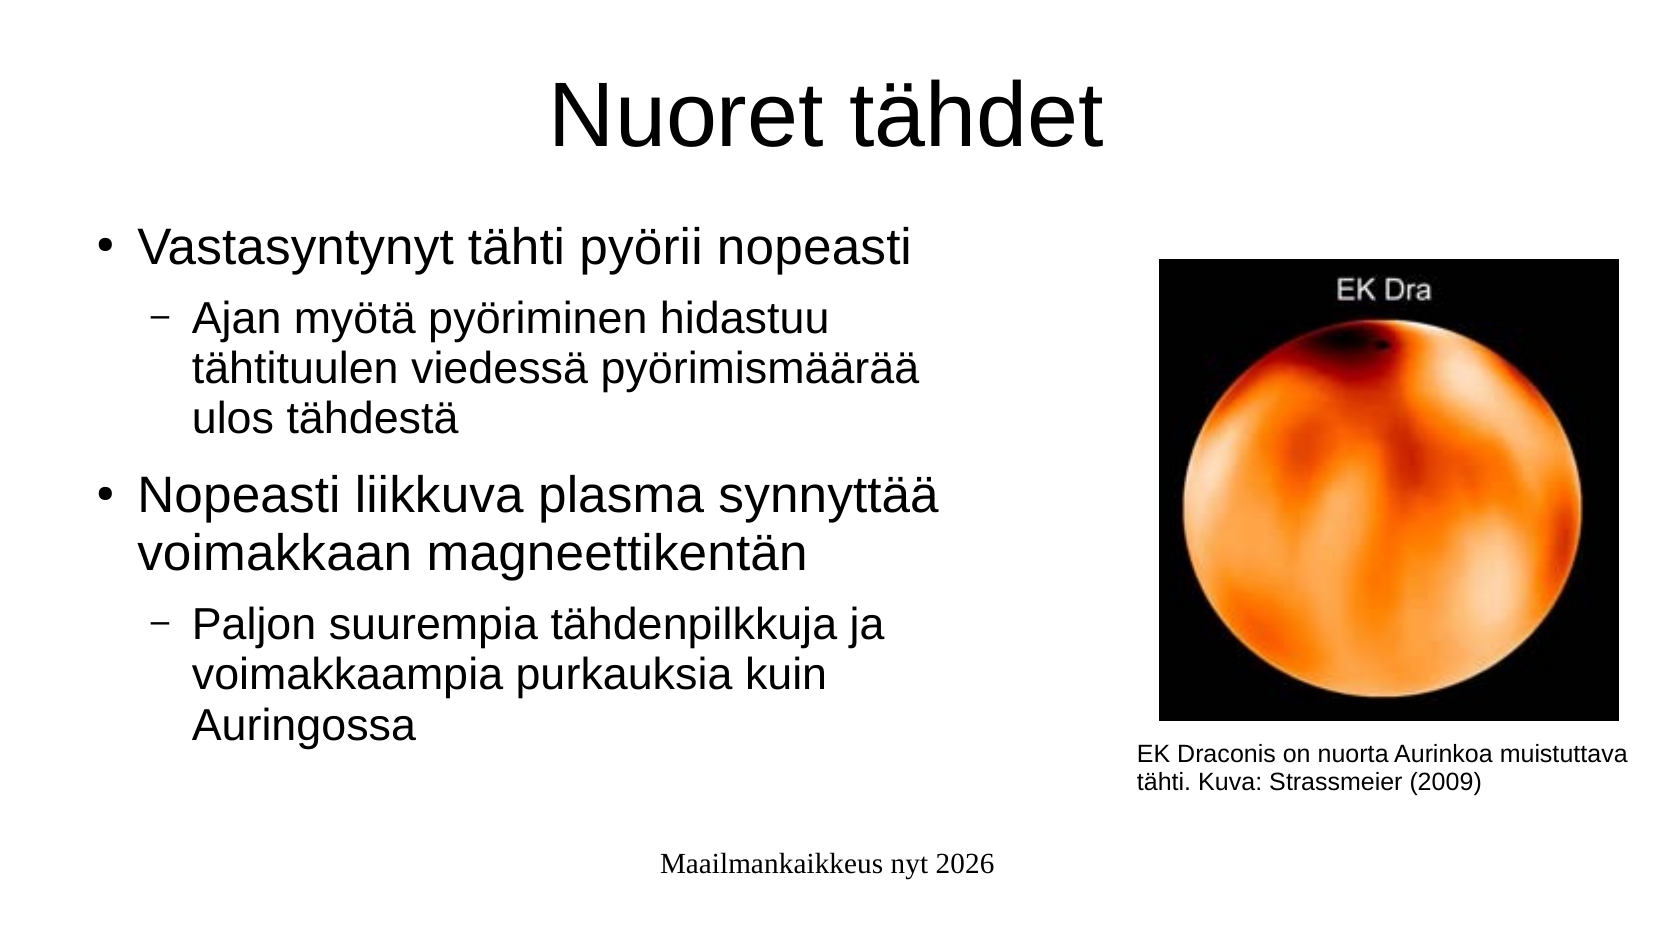

# Nuoret tähdet
Vastasyntynyt tähti pyörii nopeasti
Ajan myötä pyöriminen hidastuu tähtituulen viedessä pyörimismäärää ulos tähdestä
Nopeasti liikkuva plasma synnyttää voimakkaan magneettikentän
Paljon suurempia tähdenpilkkuja ja voimakkaampia purkauksia kuin Auringossa
EK Draconis on nuorta Aurinkoa muistuttava tähti. Kuva: Strassmeier (2009)